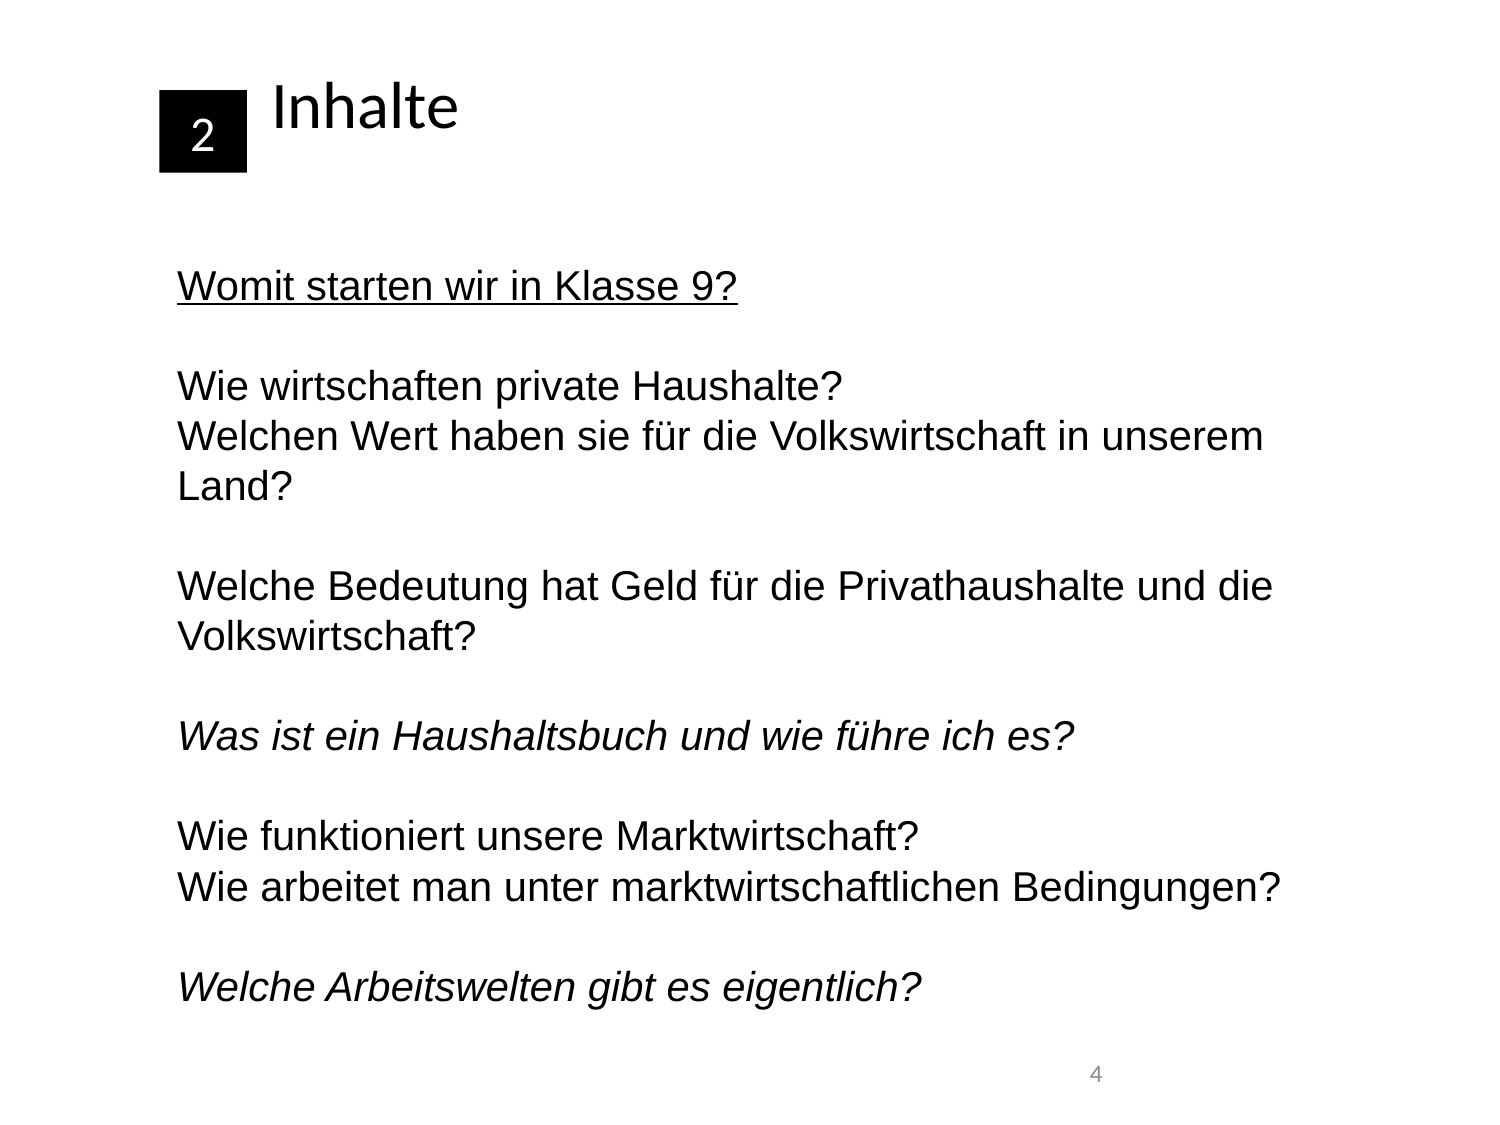

Inhalte
2
Womit starten wir in Klasse 9?
Wie wirtschaften private Haushalte?
Welchen Wert haben sie für die Volkswirtschaft in unserem Land?
Welche Bedeutung hat Geld für die Privathaushalte und die Volkswirtschaft?
Was ist ein Haushaltsbuch und wie führe ich es?
Wie funktioniert unsere Marktwirtschaft?
Wie arbeitet man unter marktwirtschaftlichen Bedingungen?
Welche Arbeitswelten gibt es eigentlich?